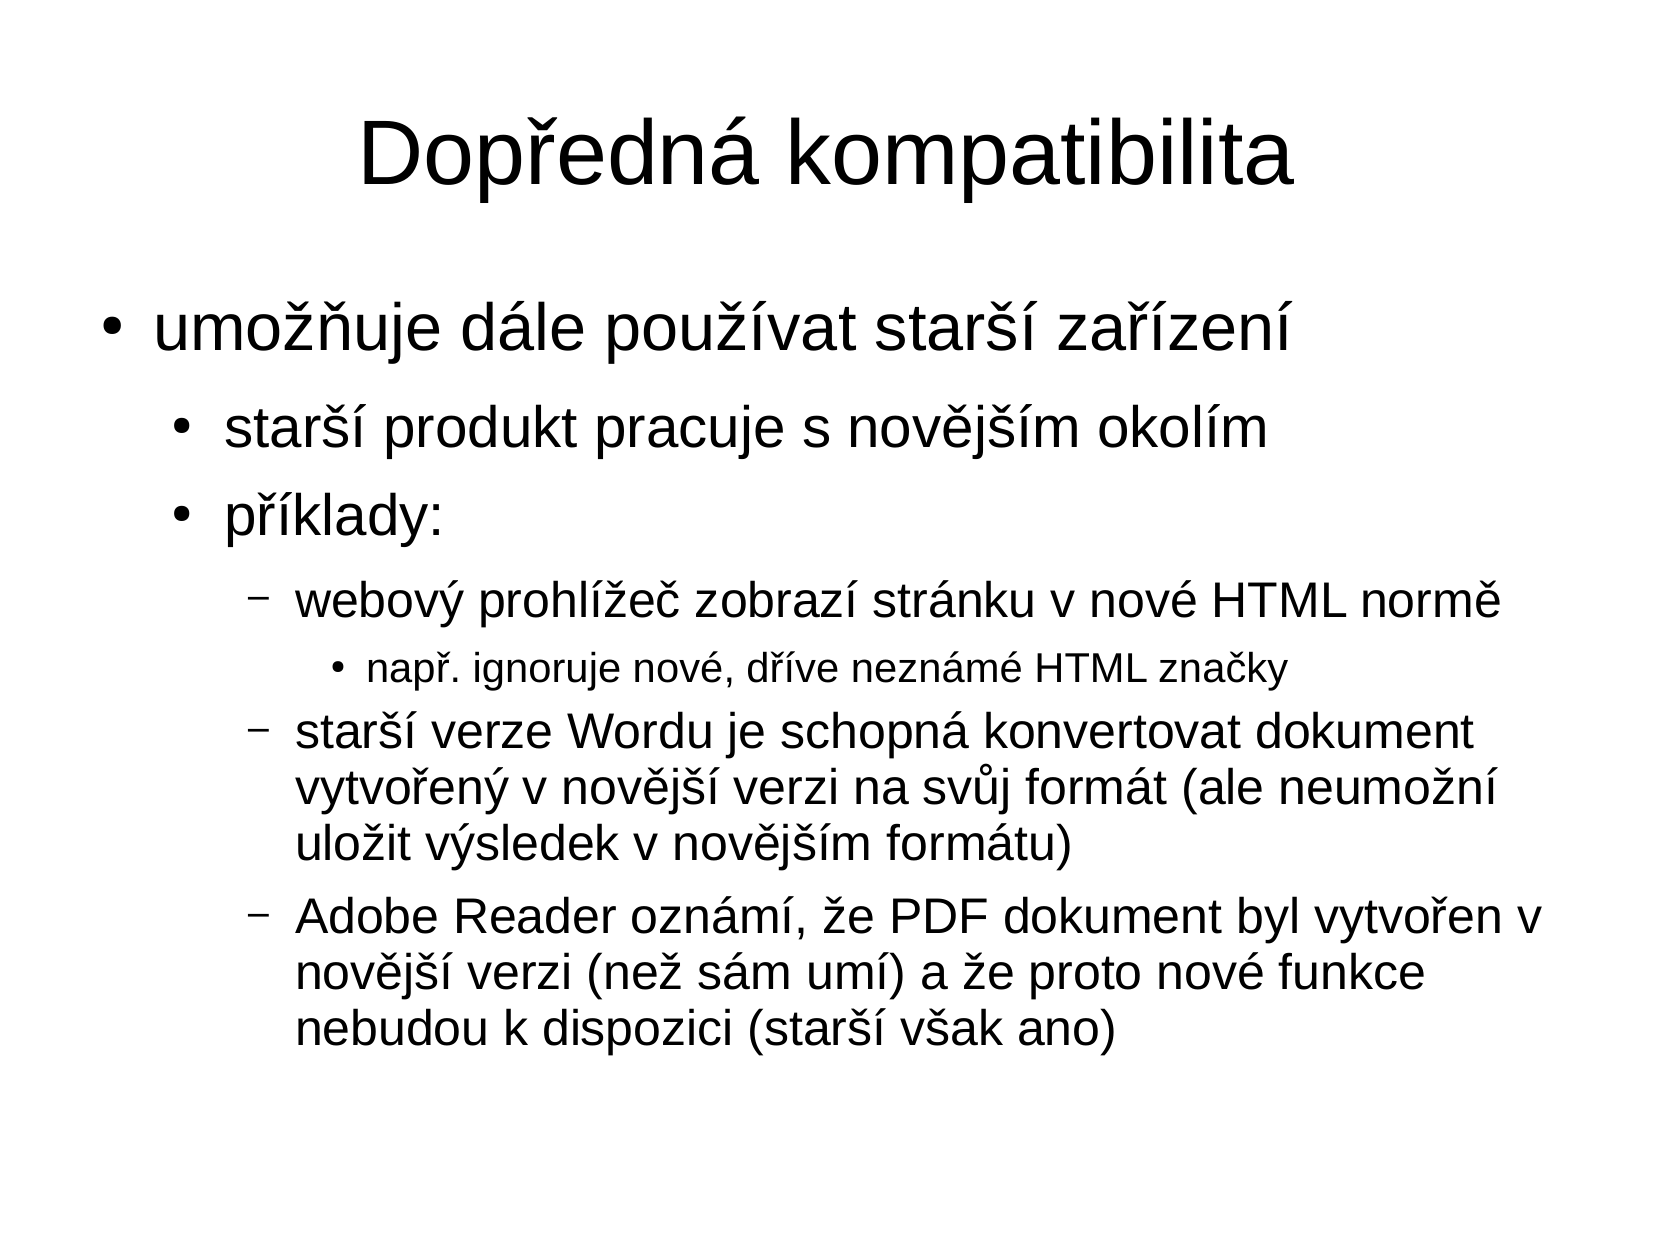

# Dopředná kompatibilita
umožňuje dále používat starší zařízení
starší produkt pracuje s novějším okolím
příklady:
webový prohlížeč zobrazí stránku v nové HTML normě
např. ignoruje nové, dříve neznámé HTML značky
starší verze Wordu je schopná konvertovat dokument vytvořený v novější verzi na svůj formát (ale neumožní uložit výsledek v novějším formátu)
Adobe Reader oznámí, že PDF dokument byl vytvořen v novější verzi (než sám umí) a že proto nové funkce nebudou k dispozici (starší však ano)